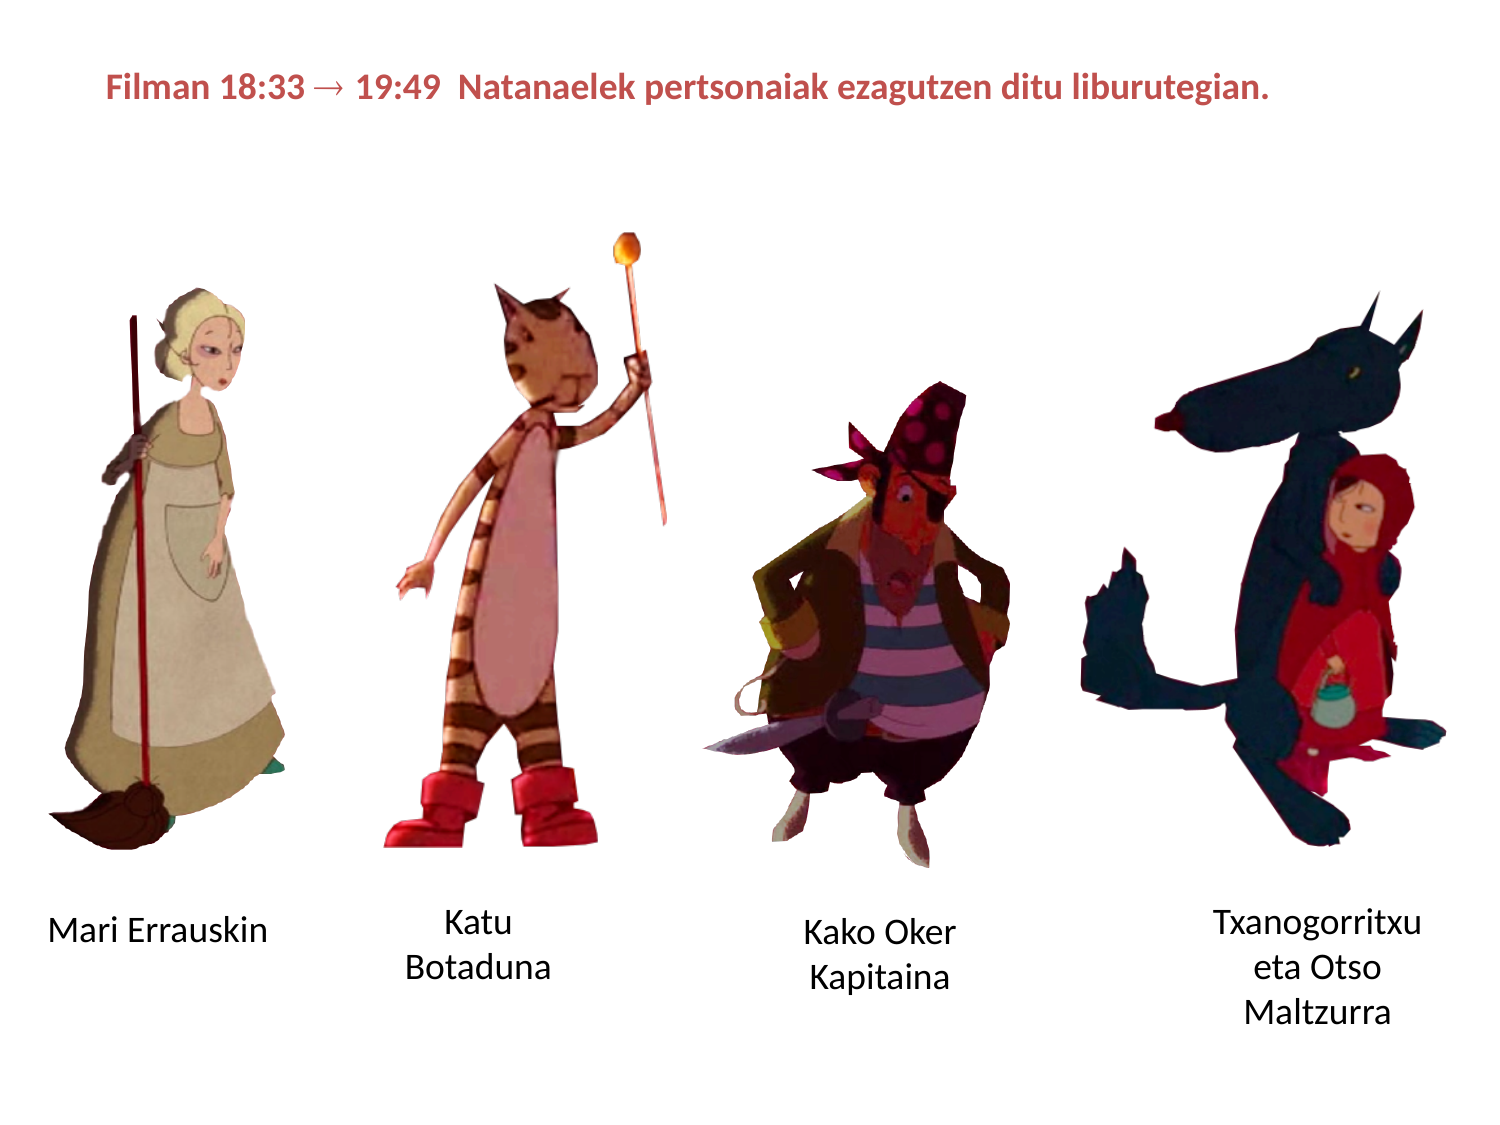

Filman 18:33  19:49 Natanaelek pertsonaiak ezagutzen ditu liburutegian.
Katu Botaduna
Txanogorritxu eta Otso Maltzurra
Mari Errauskin
Kako Oker Kapitaina